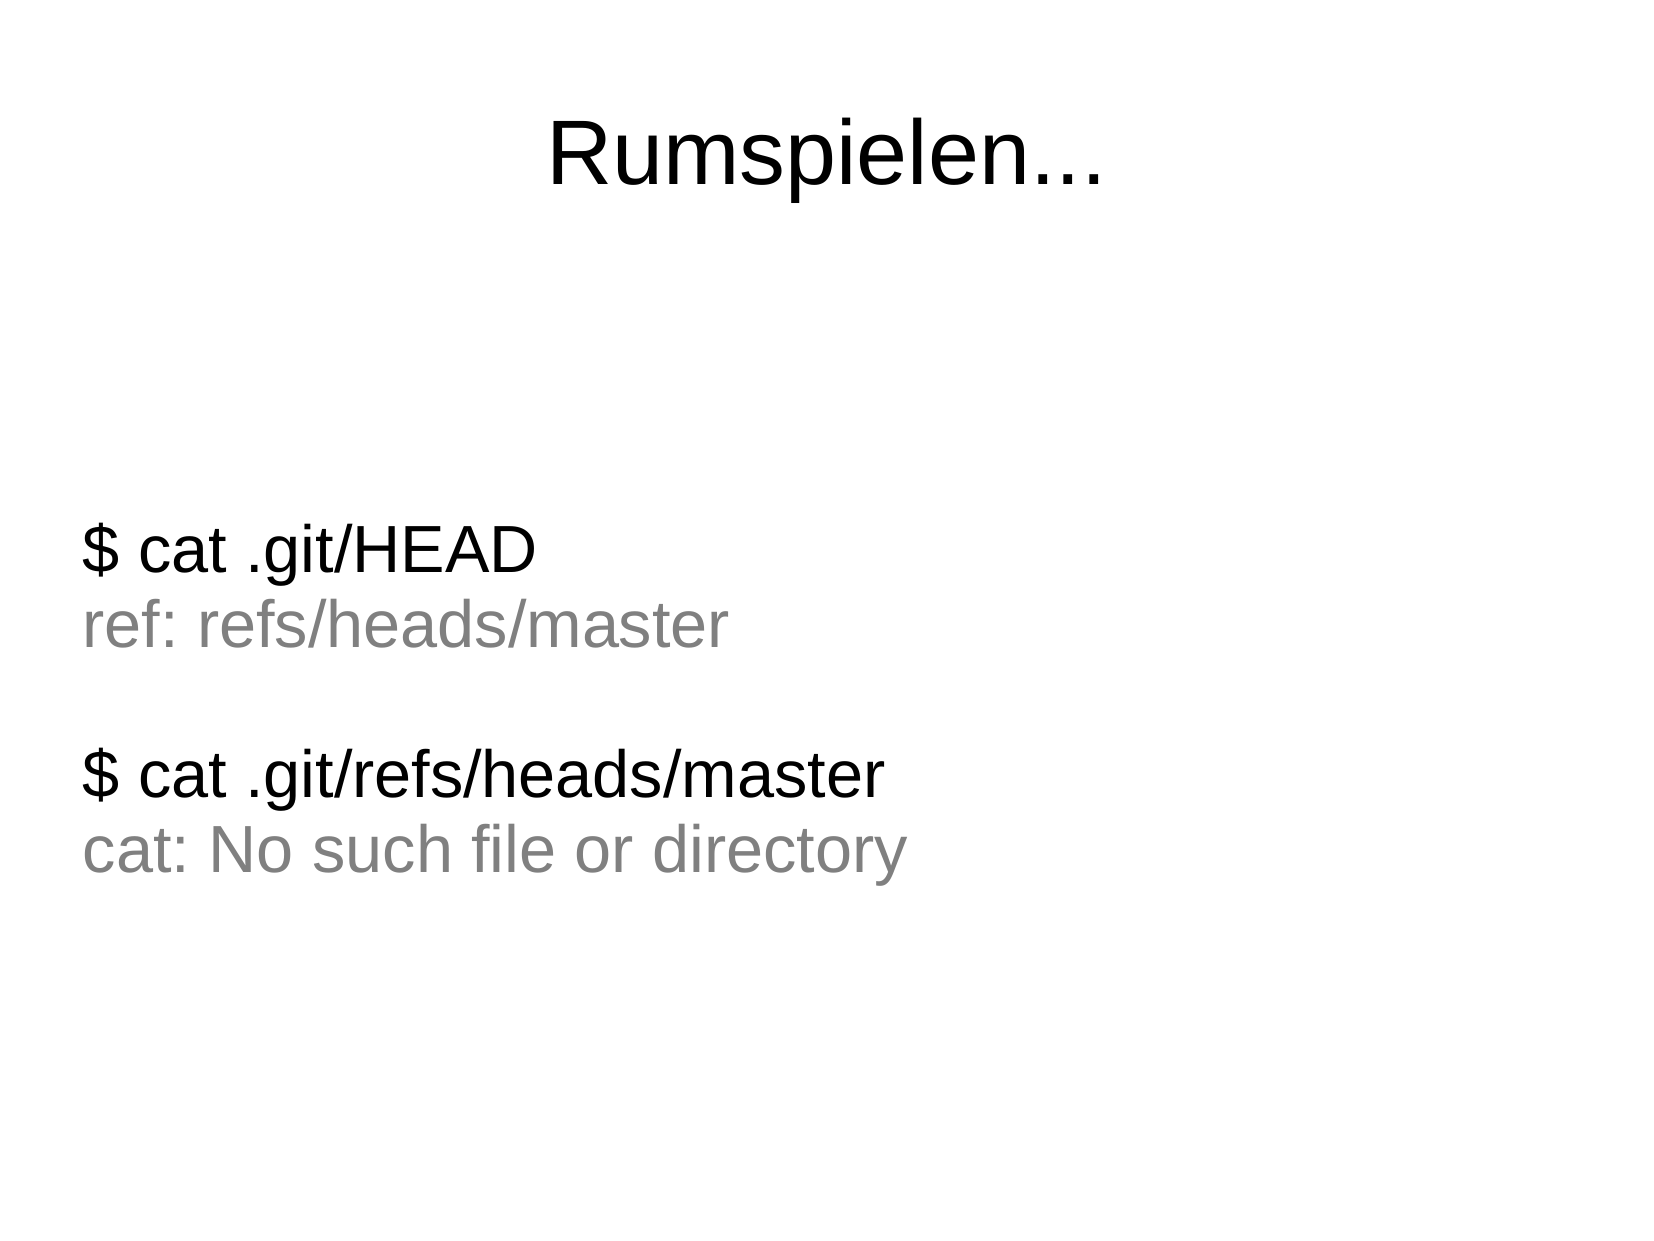

# Rumspielen...
$ cat .git/HEAD
ref: refs/heads/master
$ cat .git/refs/heads/master
cat: No such file or directory